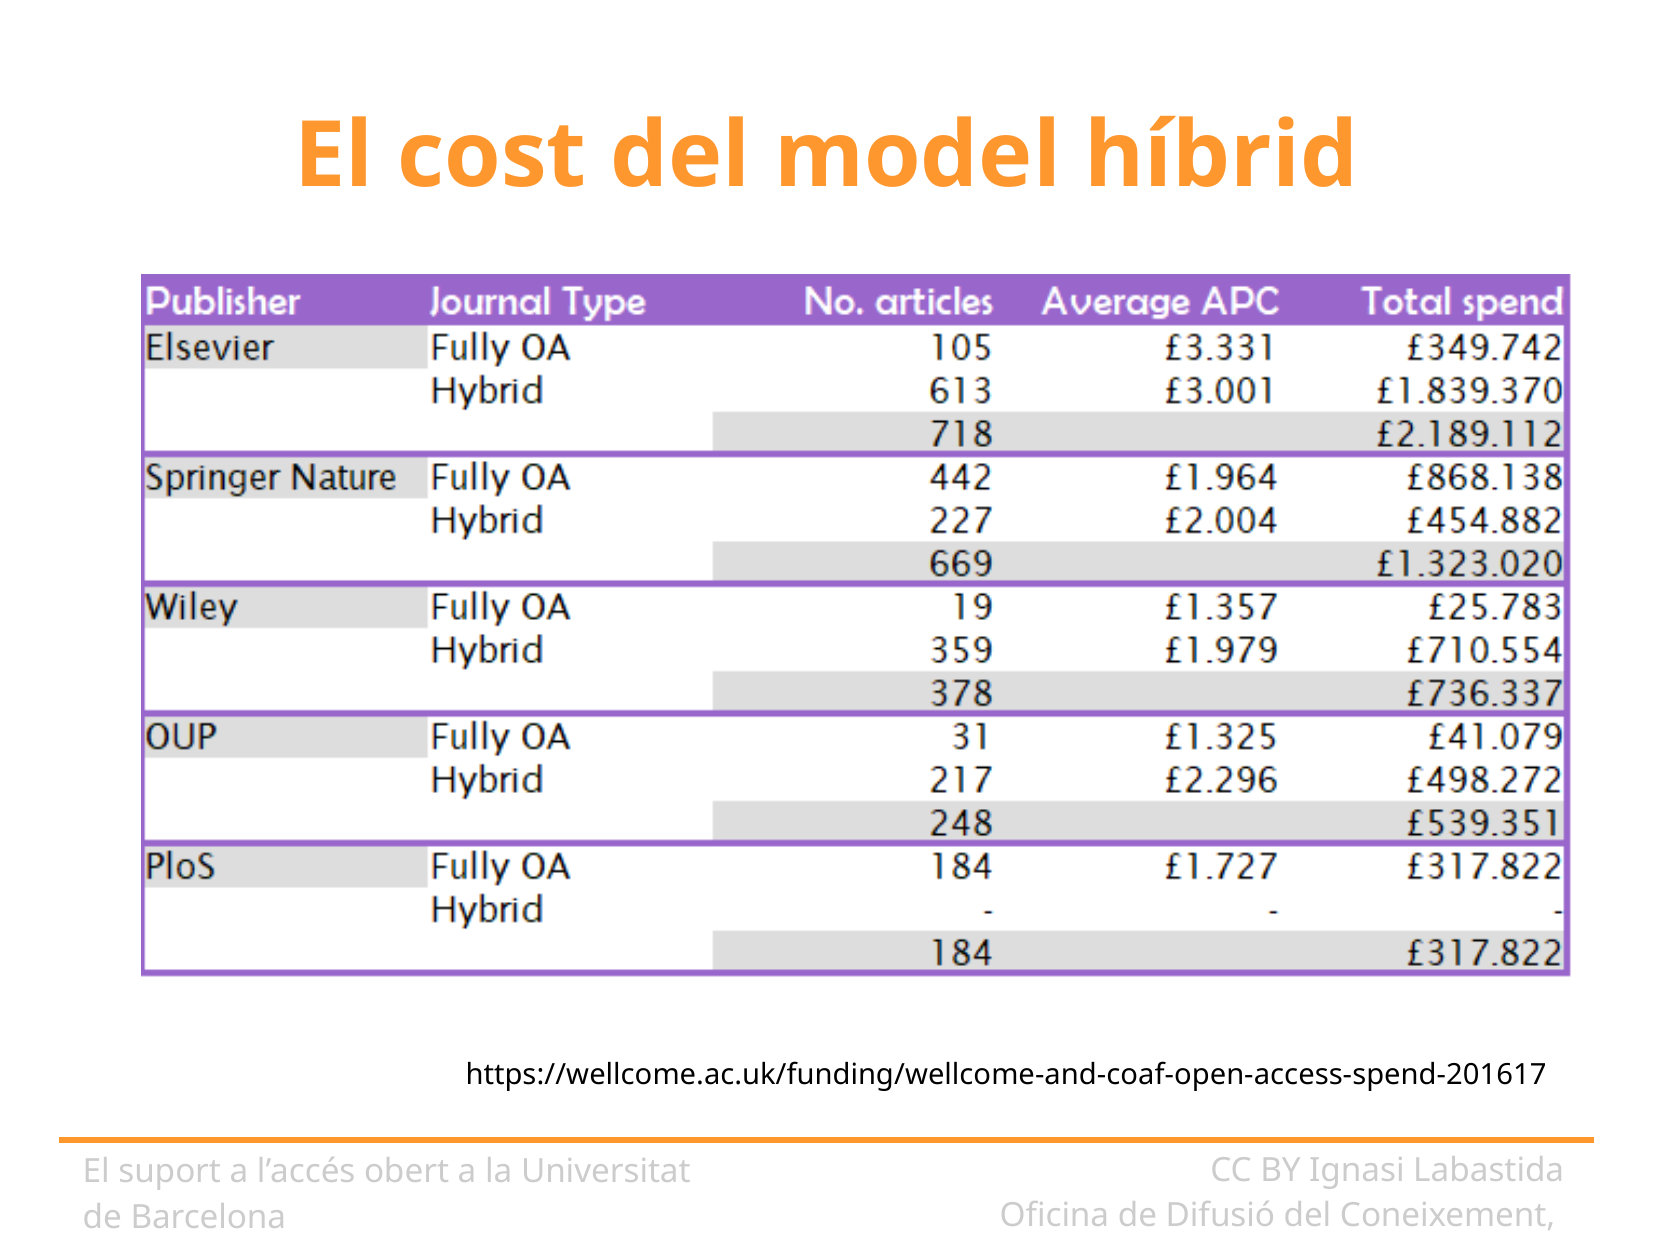

# El cost del model híbrid
https://wellcome.ac.uk/funding/wellcome-and-coaf-open-access-spend-201617